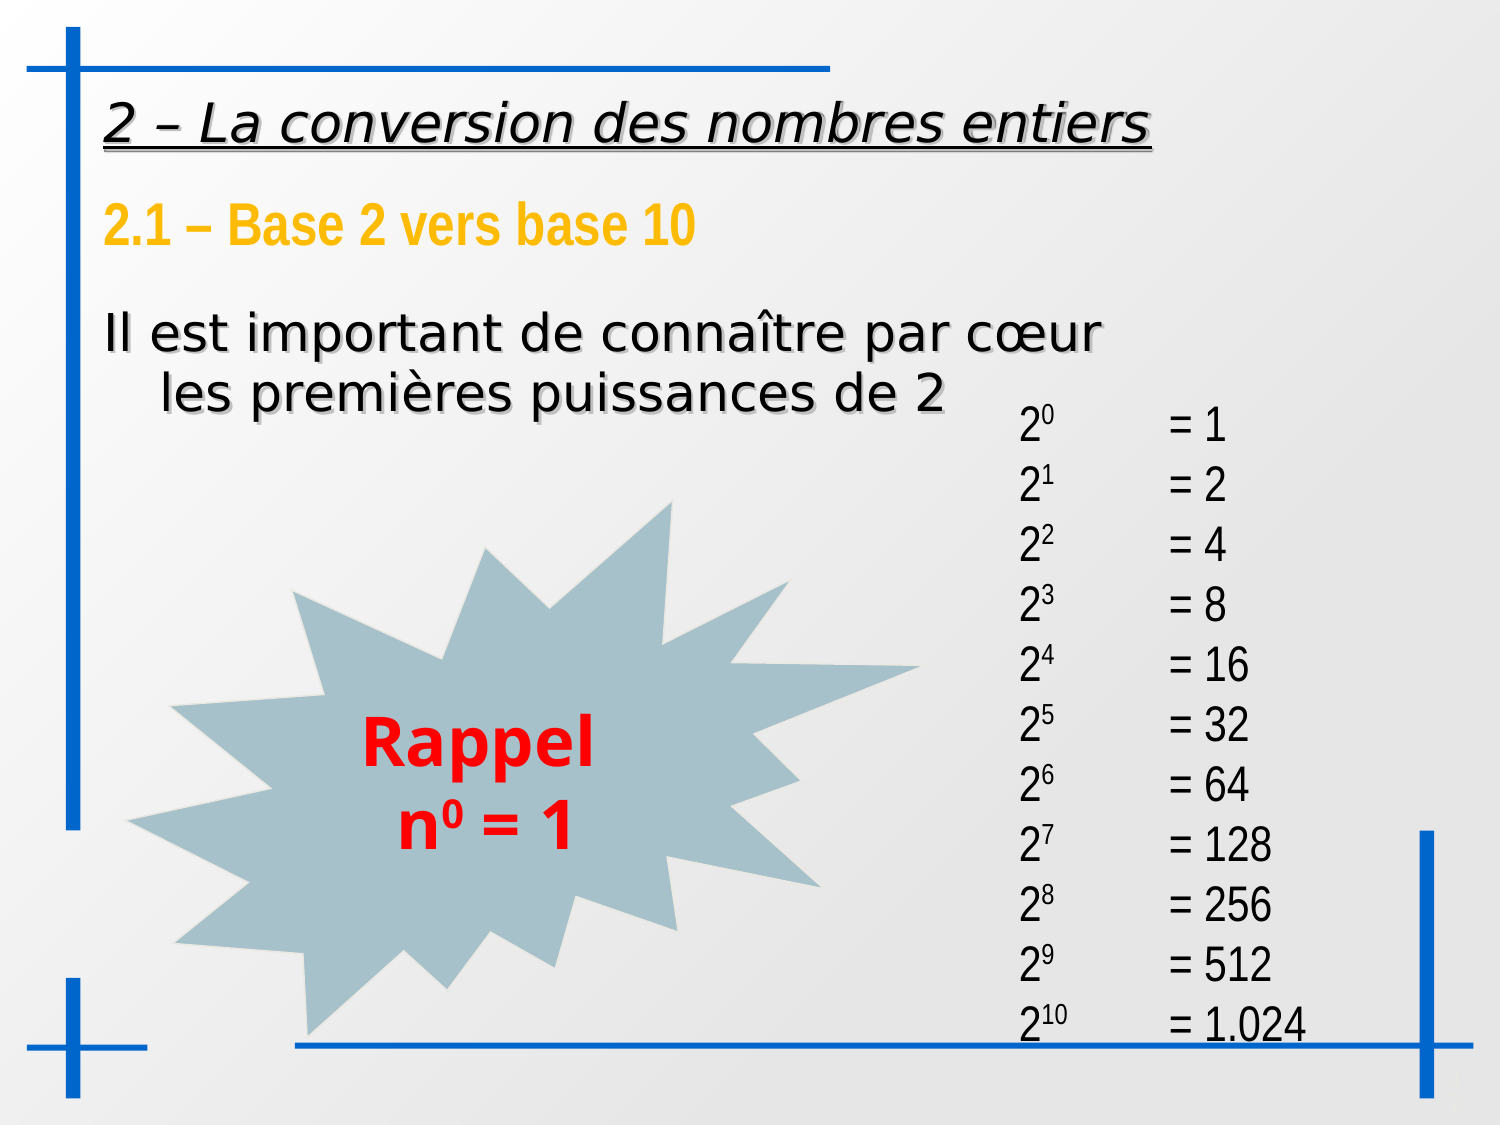

# 2 – La conversion des nombres entiers
2.1 – Base 2 vers base 10
Il est important de connaître par cœur
les premières puissances de 2
20	= 1
21	= 2
22	= 4
23	= 8
24	= 16
25	= 32
26	= 64
27	= 128
28	= 256
29	= 512
210	= 1.024
Rappel
n0 = 1